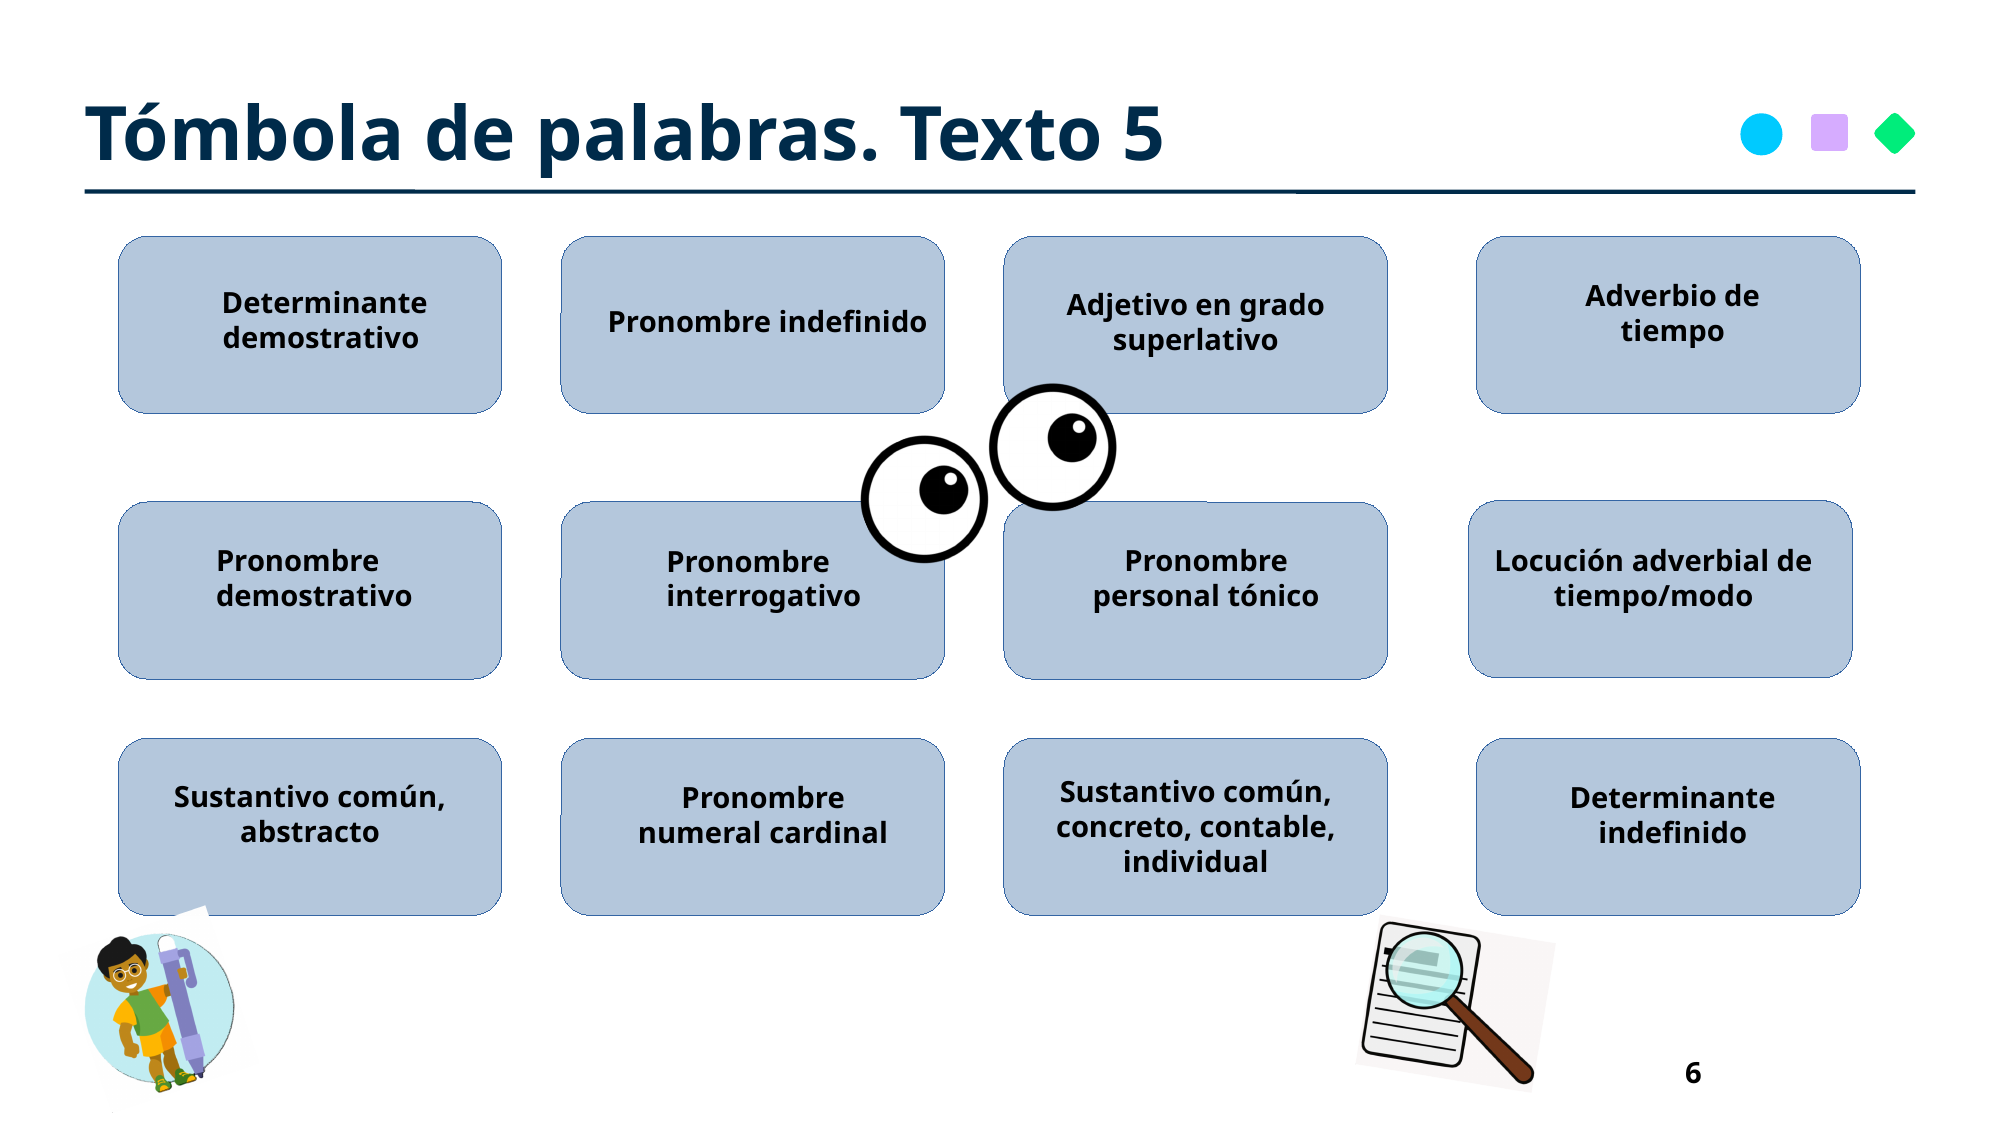

# Tómbola de palabras. Texto 5
Adverbio de tiempo
Adjetivo en grado superlativo
Determinante demostrativo
Pronombre indefinido
Pronombre demostrativo
Pronombre personal tónico
Locución adverbial de tiempo/modo
Pronombre interrogativo
Sustantivo común, concreto, contable, individual
Sustantivo común, abstracto
Pronombre numeral cardinal
Determinante indefinido